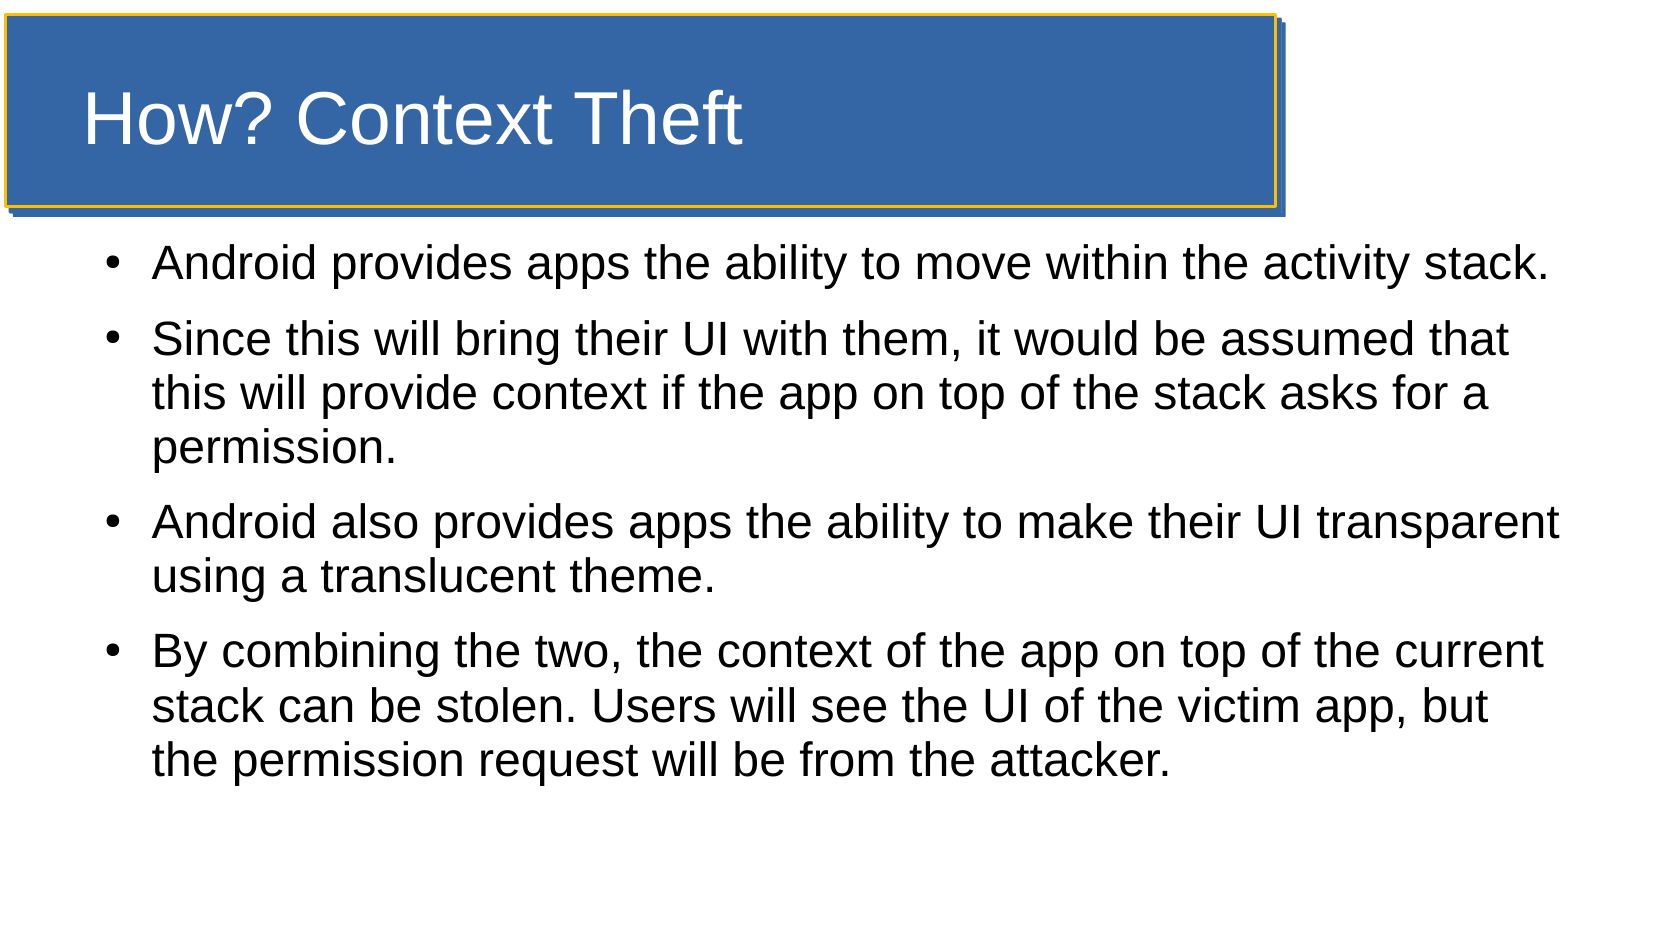

# How? Context Theft
Android provides apps the ability to move within the activity stack.
Since this will bring their UI with them, it would be assumed that this will provide context if the app on top of the stack asks for a permission.
Android also provides apps the ability to make their UI transparent using a translucent theme.
By combining the two, the context of the app on top of the current stack can be stolen. Users will see the UI of the victim app, but the permission request will be from the attacker.